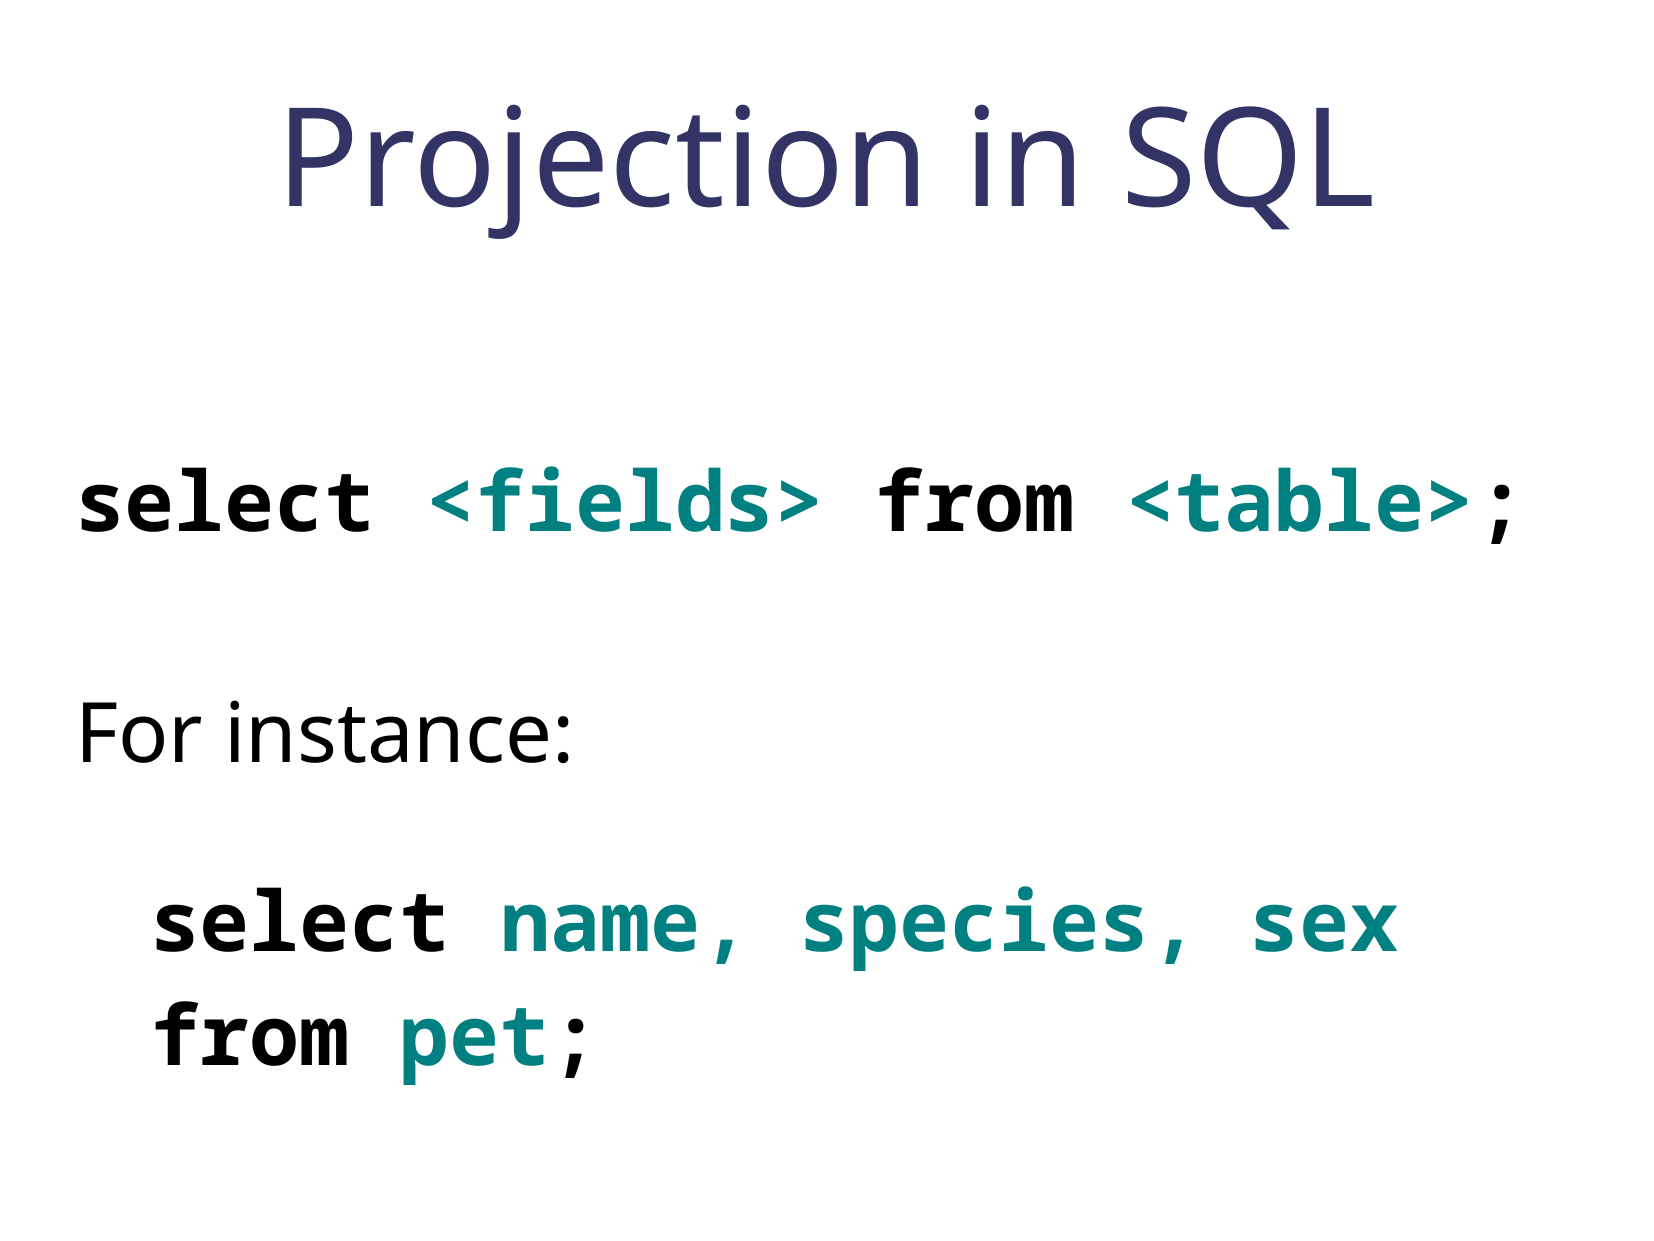

# Projection in SQL
select <fields> from <table>;
For instance:
select name, species, sex from pet;